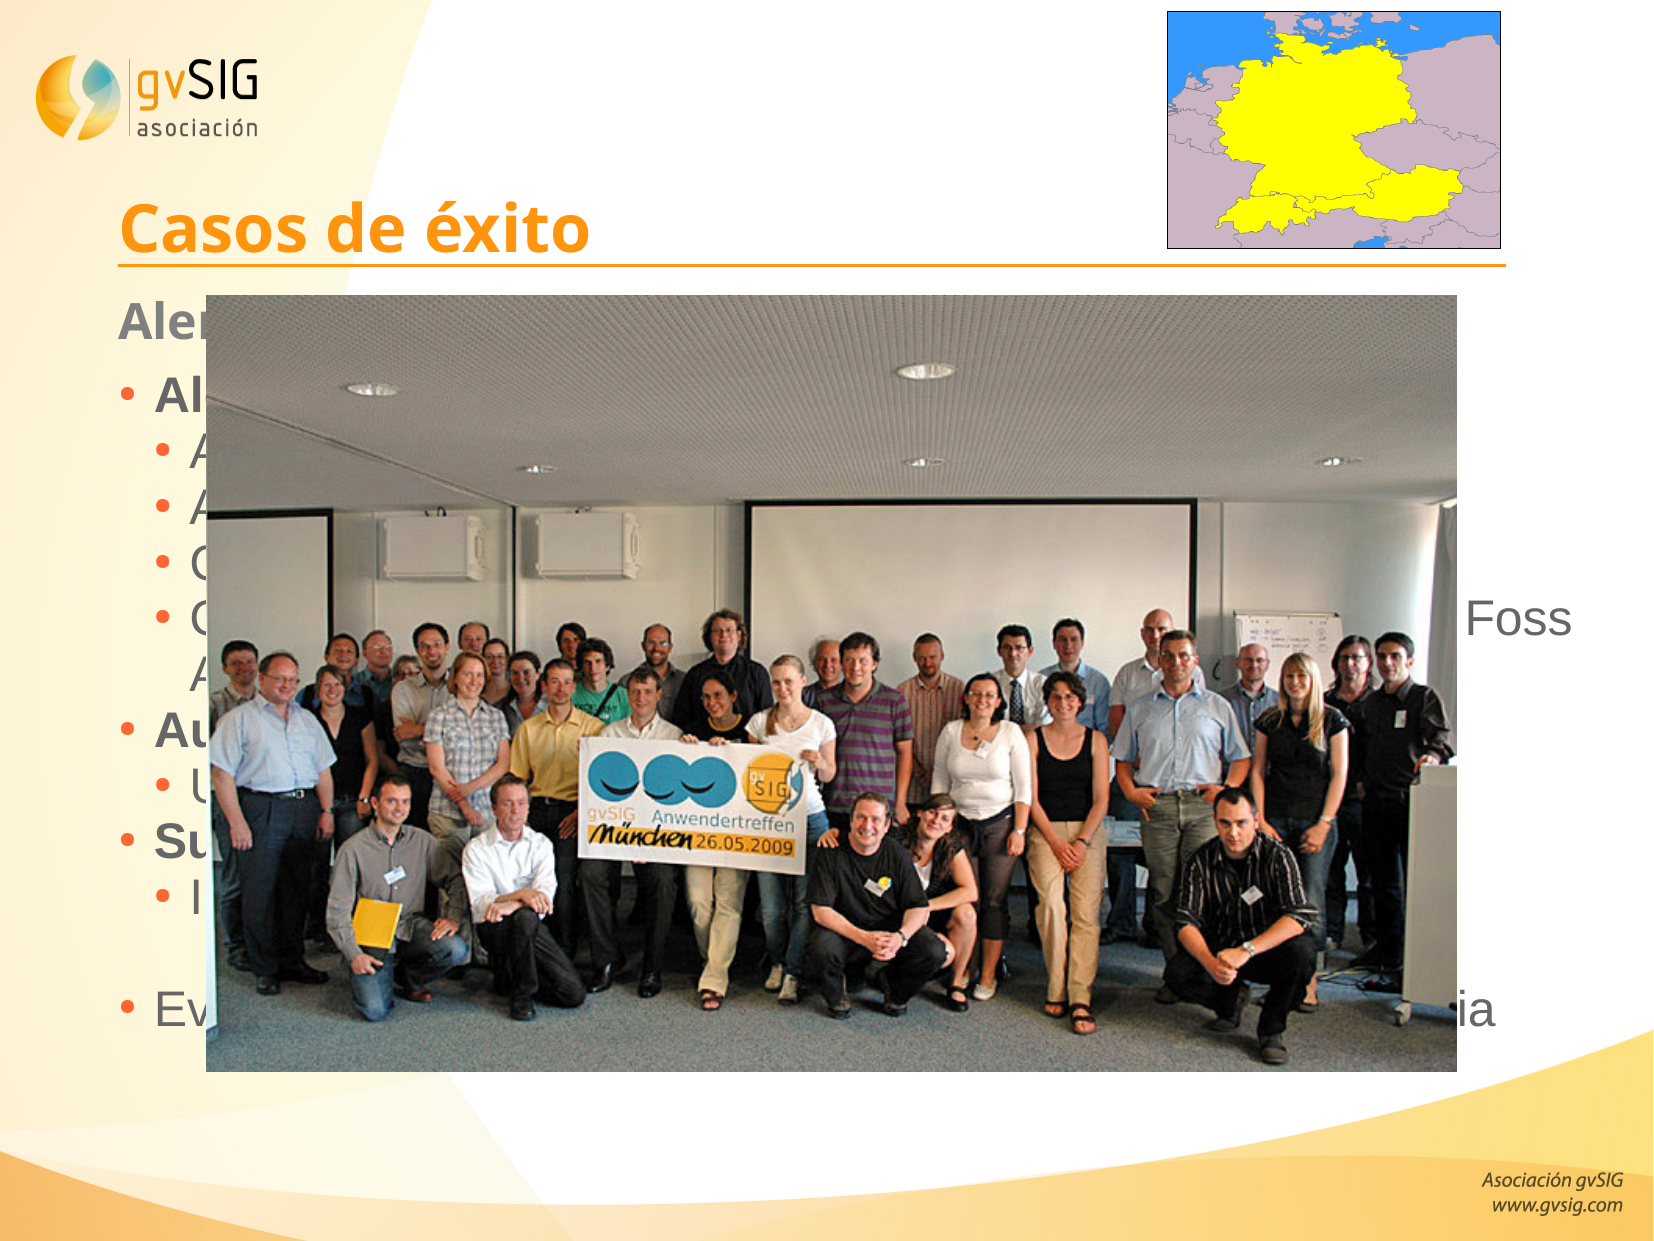

# Casos de éxito
Alemania, Austria y Suiza
Alemania:
Ayuntamiento de Munich
Agencia Espacial Alemana (DLR)
Cámara de Comercio de Munich (IHKT)
CSGIS, WhereGroup, MapMedia, R3 GIS, in.medias res: Foss Academy
Austria:
Universidad de Salzburgo / UNIGIS
Suiza:
IICT / Universidad de Laussane
Evento 2009: Primer Encuentro de usuarios gvSIG Alemania